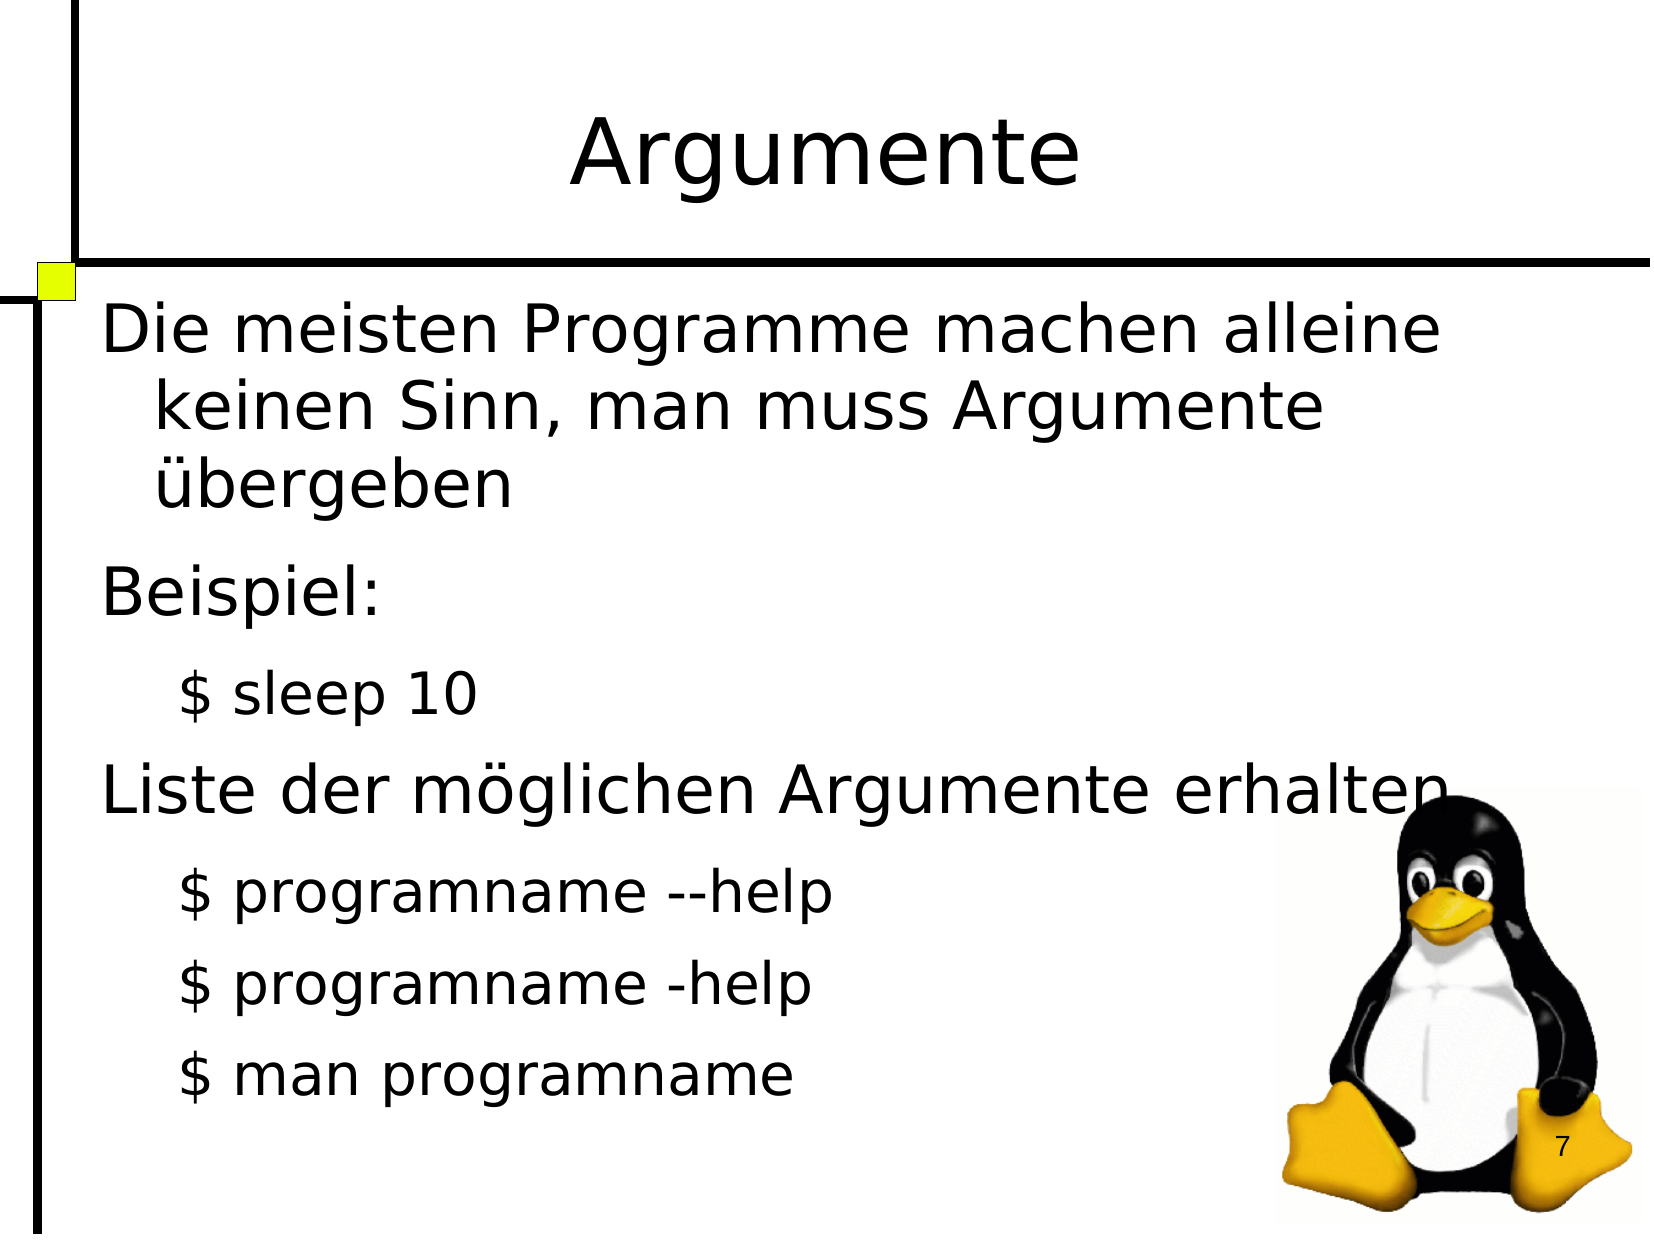

# Argumente
Die meisten Programme machen alleine keinen Sinn, man muss Argumente übergeben
Beispiel:
$ sleep 10
Liste der möglichen Argumente erhalten
$ programname --help
$ programname -help
$ man programname
7